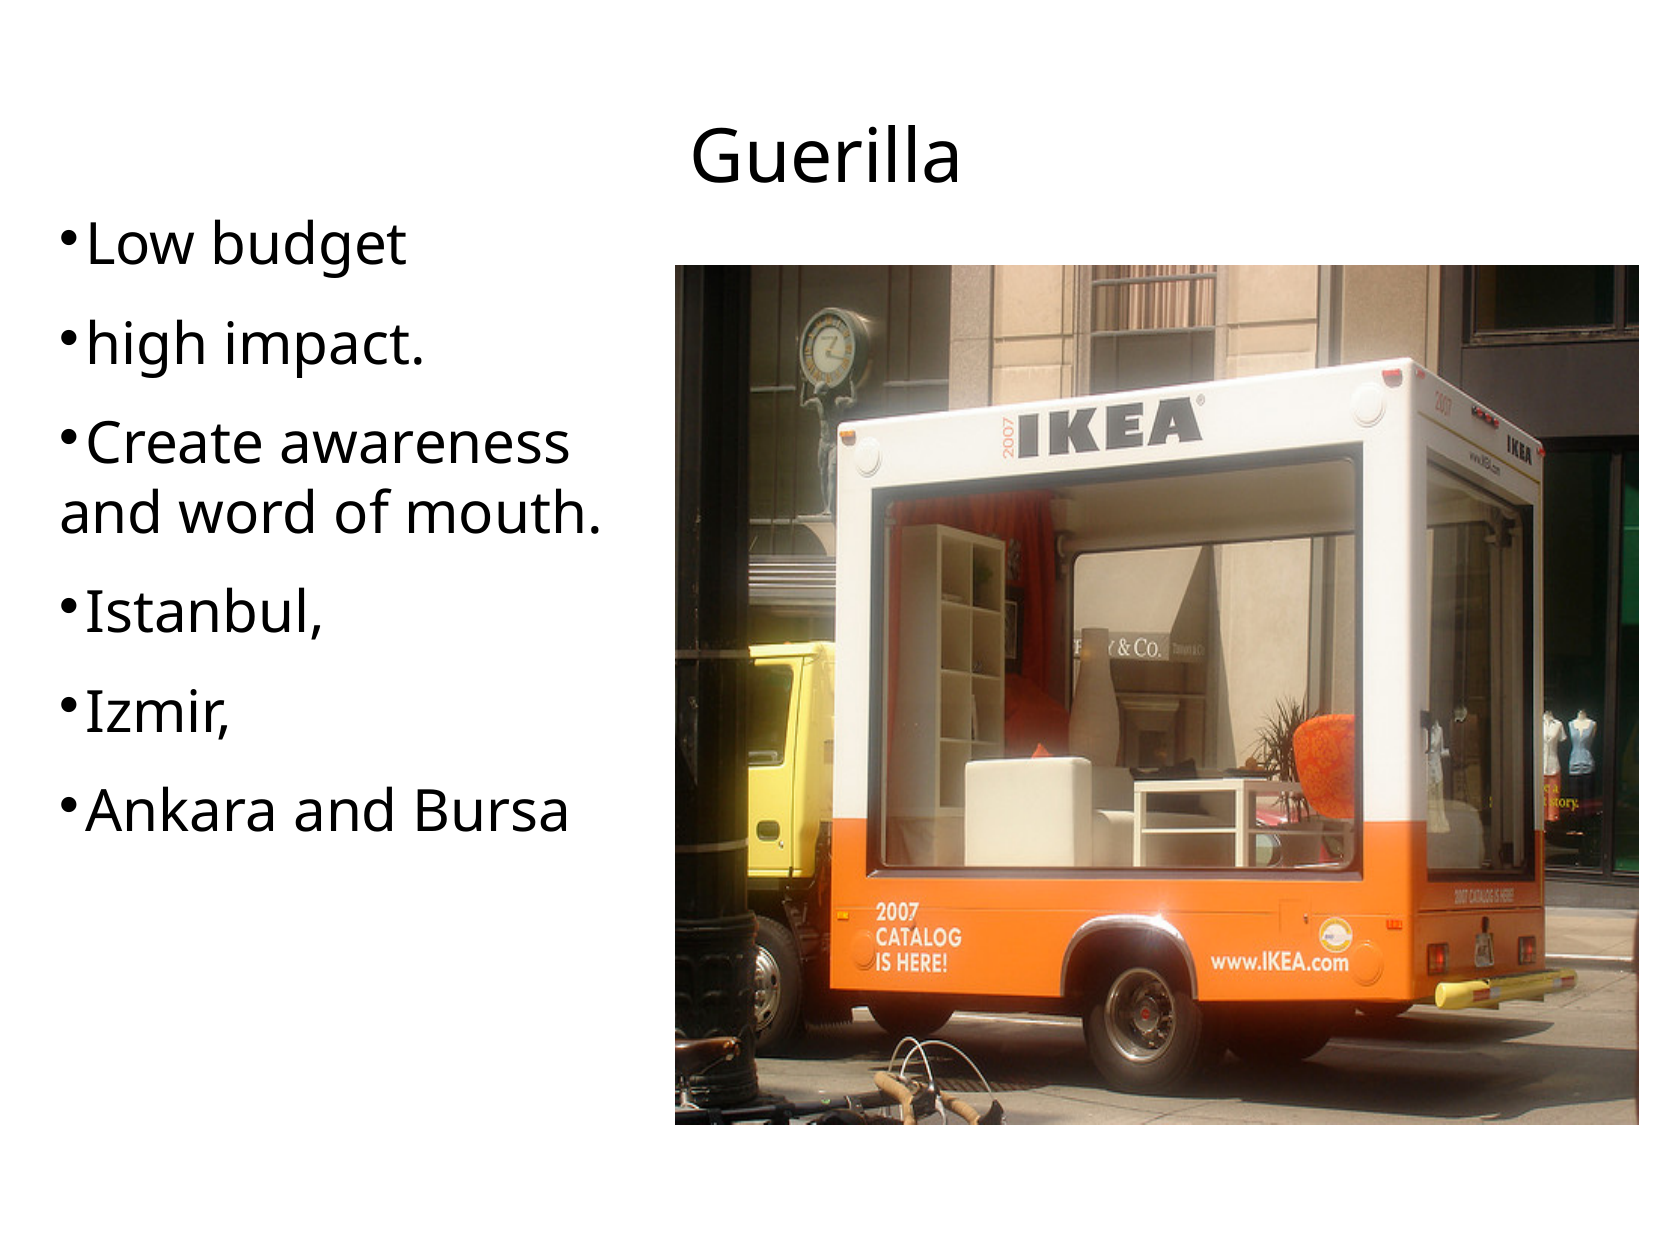

Guerilla
Low budget
high impact.
Create awareness and word of mouth.
Istanbul,
Izmir,
Ankara and Bursa